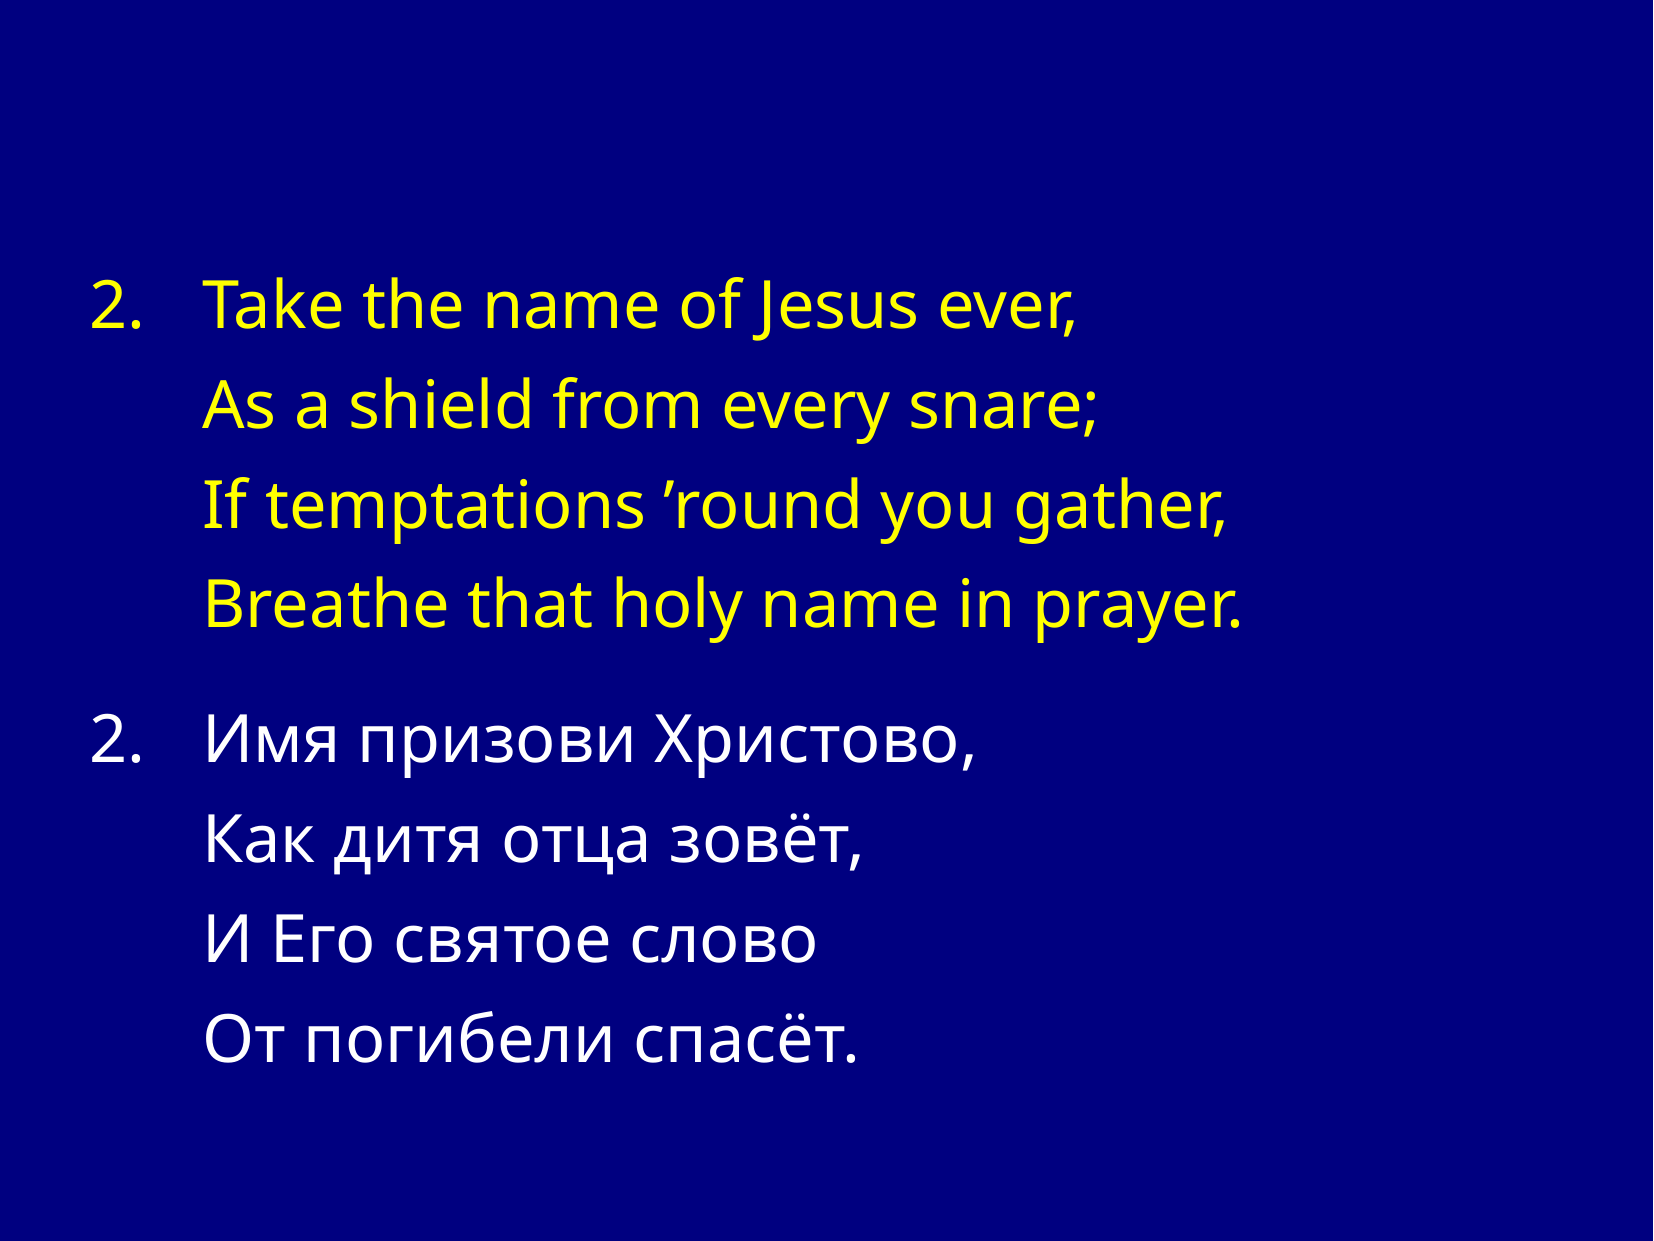

2.	Take the name of Jesus ever,
	As a shield from every snare;
	If temptations ’round you gather,
	Breathe that holy name in prayer.
2.	Имя призови Христово,
	Как дитя отца зовёт,
	И Его святое слово
	От погибели спасёт.